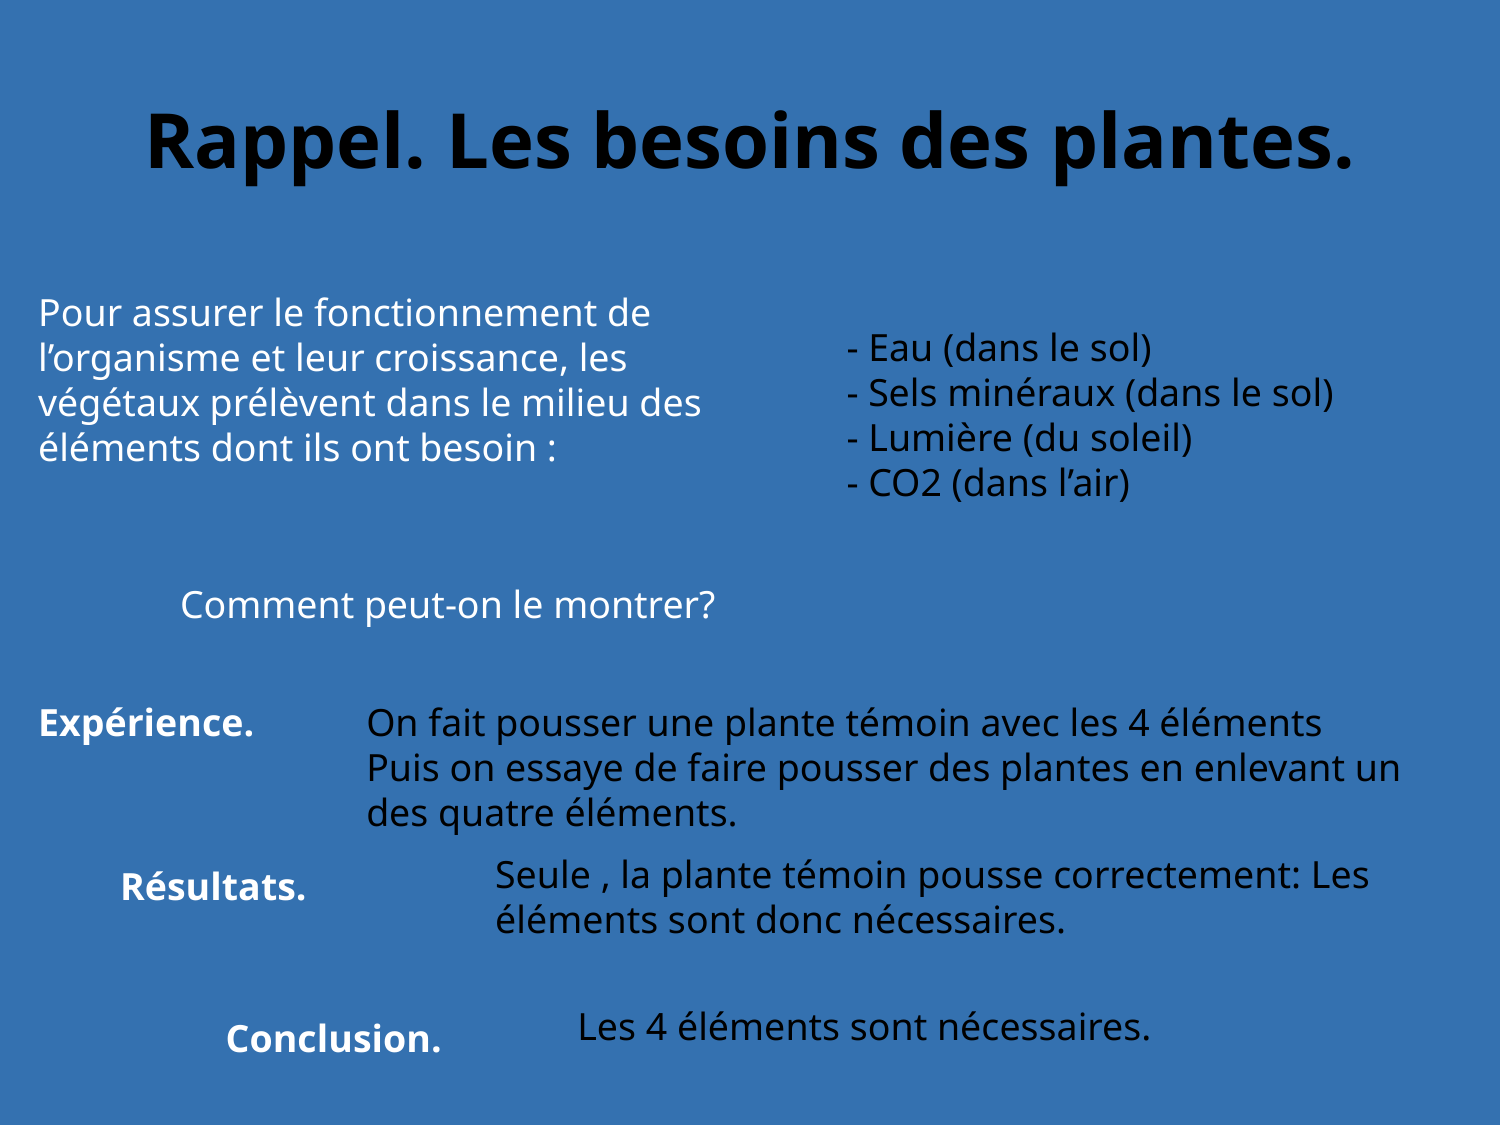

Rappel. Les besoins des plantes.
Pour assurer le fonctionnement de l’organisme et leur croissance, les végétaux prélèvent dans le milieu des éléments dont ils ont besoin :
- Eau (dans le sol)
- Sels minéraux (dans le sol)
- Lumière (du soleil)
- CO2 (dans l’air)
Comment peut-on le montrer?
Expérience.
On fait pousser une plante témoin avec les 4 éléments
Puis on essaye de faire pousser des plantes en enlevant un des quatre éléments.
Seule , la plante témoin pousse correctement: Les éléments sont donc nécessaires.
Résultats.
Les 4 éléments sont nécessaires.
Conclusion.